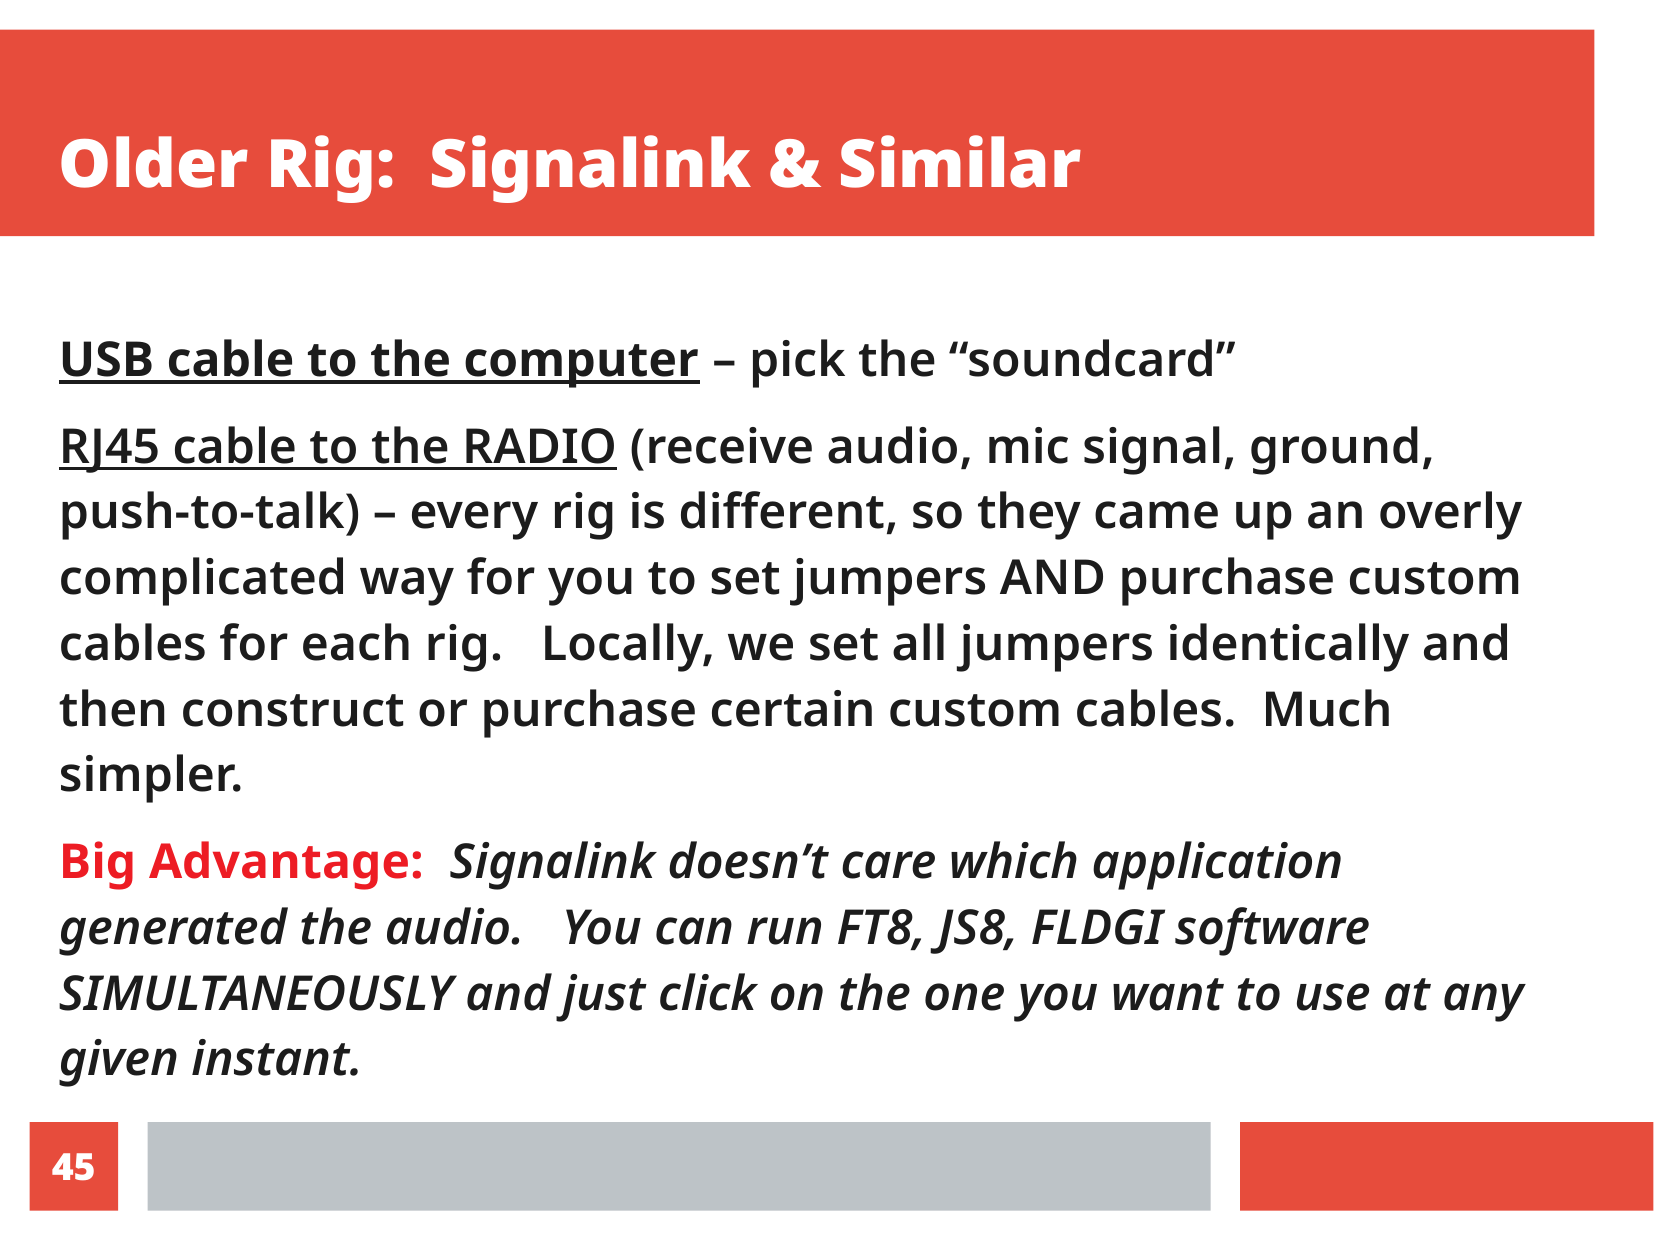

# Older Rig: Signalink & Similar
USB cable to the computer – pick the “soundcard”
RJ45 cable to the RADIO (receive audio, mic signal, ground, push-to-talk) – every rig is different, so they came up an overly complicated way for you to set jumpers AND purchase custom cables for each rig. Locally, we set all jumpers identically and then construct or purchase certain custom cables. Much simpler.
Big Advantage: Signalink doesn’t care which application generated the audio. You can run FT8, JS8, FLDGI software SIMULTANEOUSLY and just click on the one you want to use at any given instant.
45